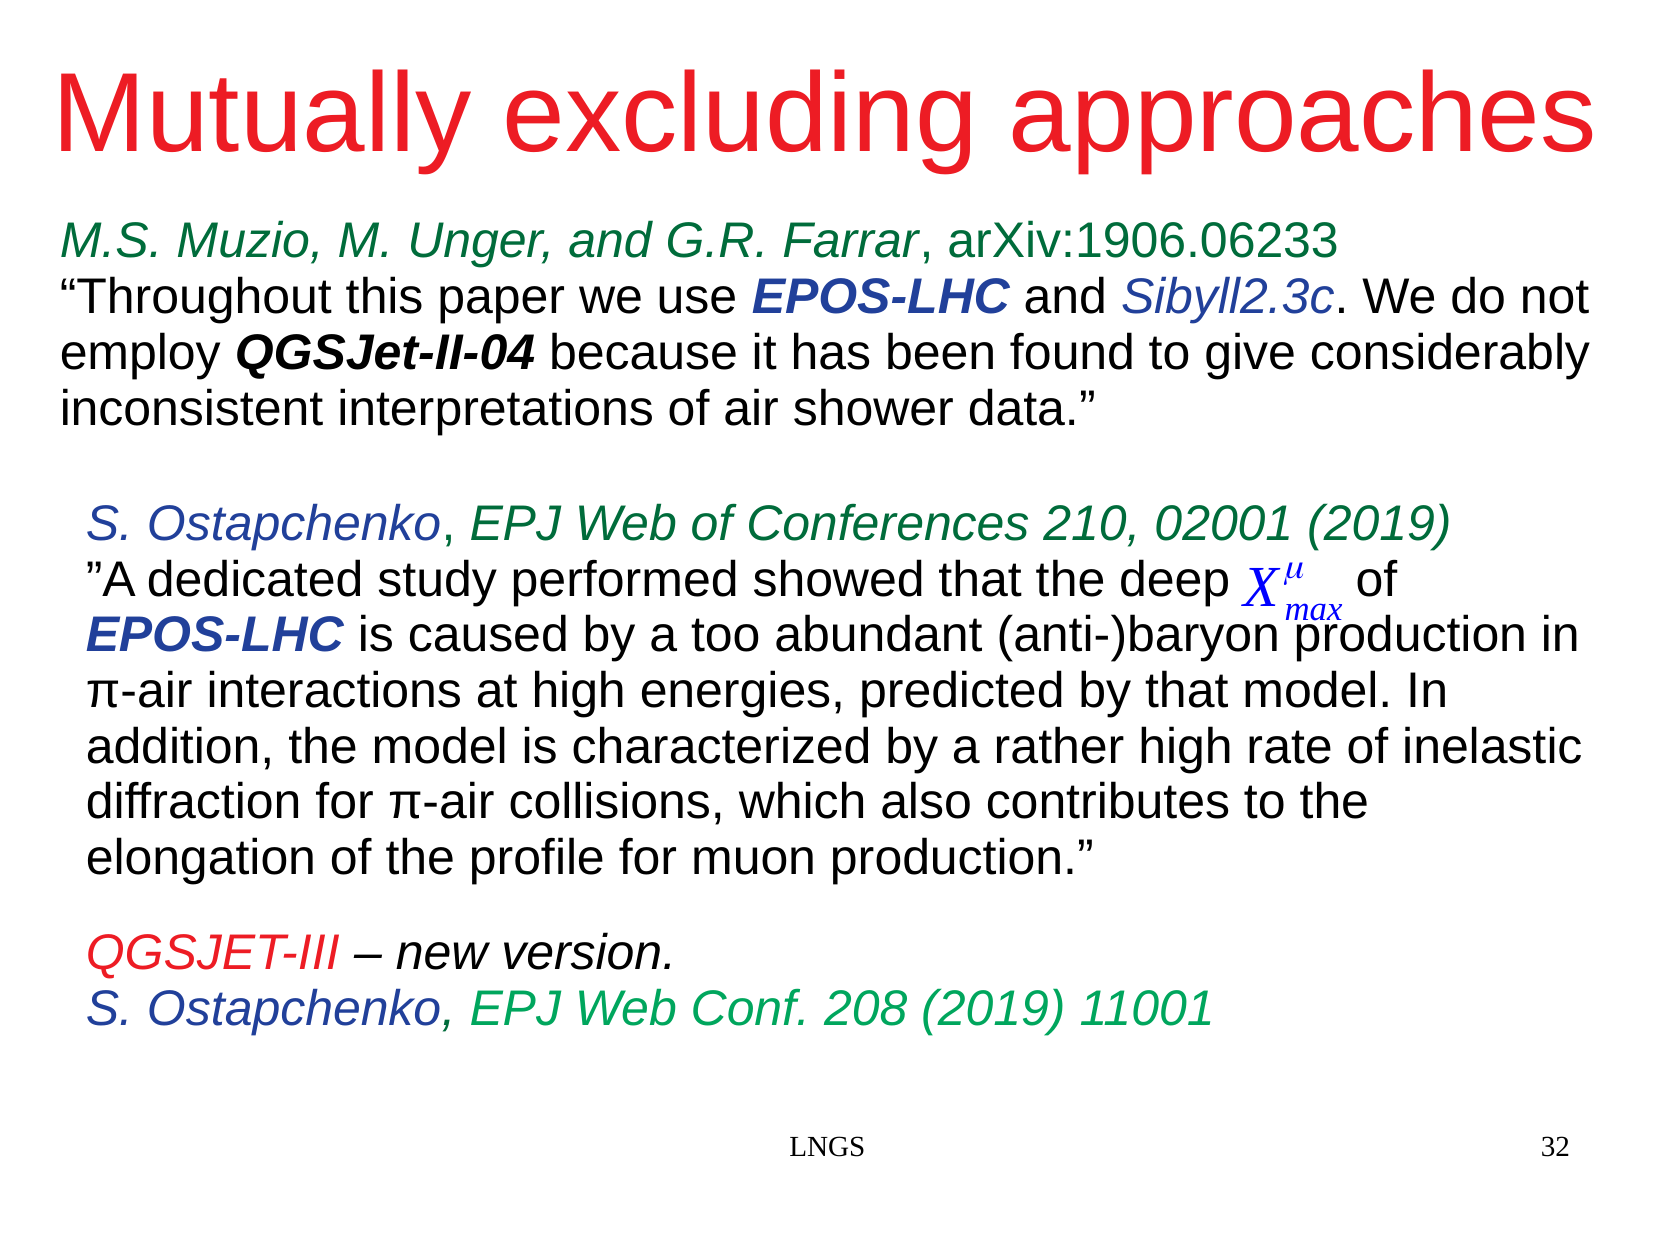

# Mutually excluding approaches
M.S. Muzio, M. Unger, and G.R. Farrar, arXiv:1906.06233
“Throughout this paper we use EPOS-LHC and Sibyll2.3c. We do not employ QGSJet-II-04 because it has been found to give considerably inconsistent interpretations of air shower data.”
S. Ostapchenko, EPJ Web of Conferences 210, 02001 (2019)
”A dedicated study performed showed that the deep of
EPOS-LHC is caused by a too abundant (anti-)baryon production in π-air interactions at high energies, predicted by that model. In addition, the model is characterized by a rather high rate of inelastic diffraction for π-air collisions, which also contributes to the elongation of the profile for muon production.”
QGSJET-III – new version.
S. Ostapchenko, EPJ Web Conf. 208 (2019) 11001
LNGS
32